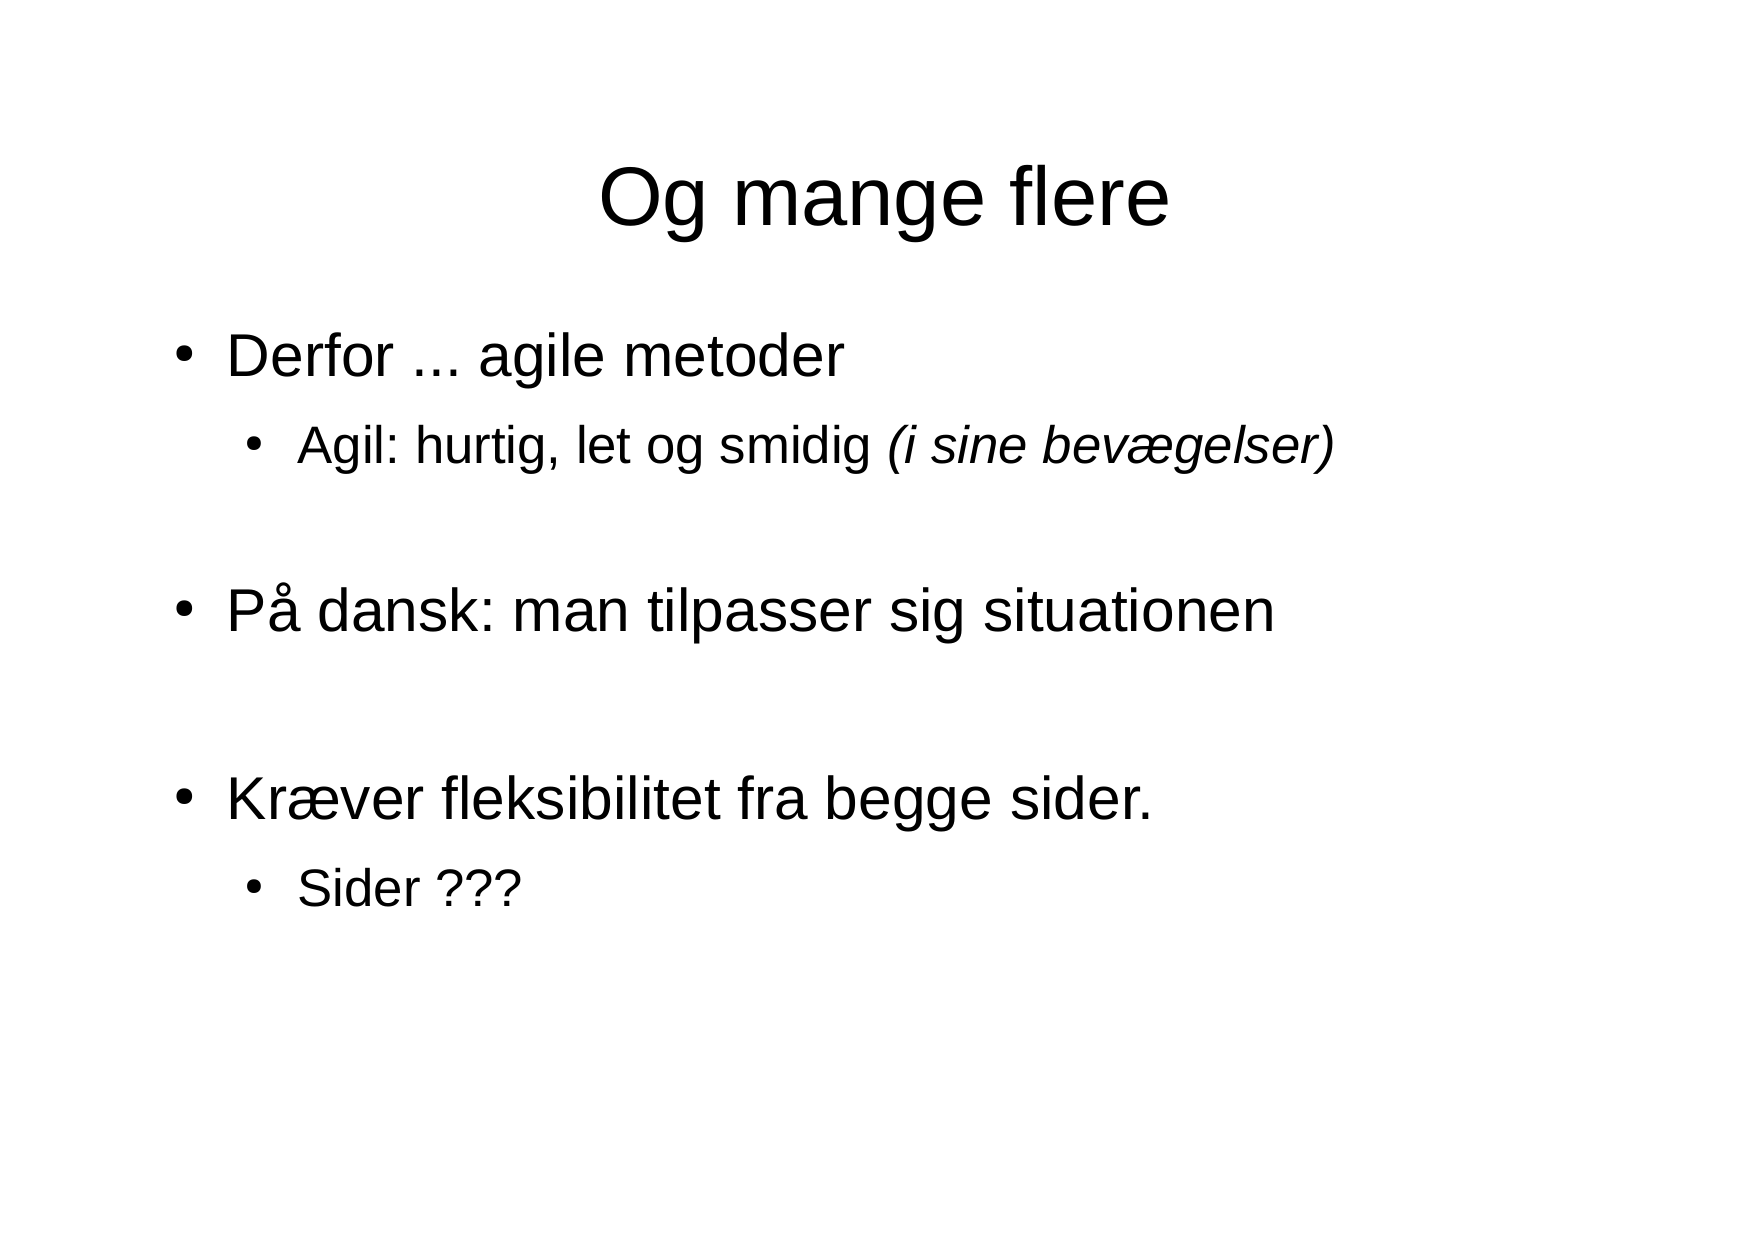

# Og mange flere
Derfor ... agile metoder
Agil: hurtig, let og smidig (i sine bevægelser)
På dansk: man tilpasser sig situationen
Kræver fleksibilitet fra begge sider.
Sider ???